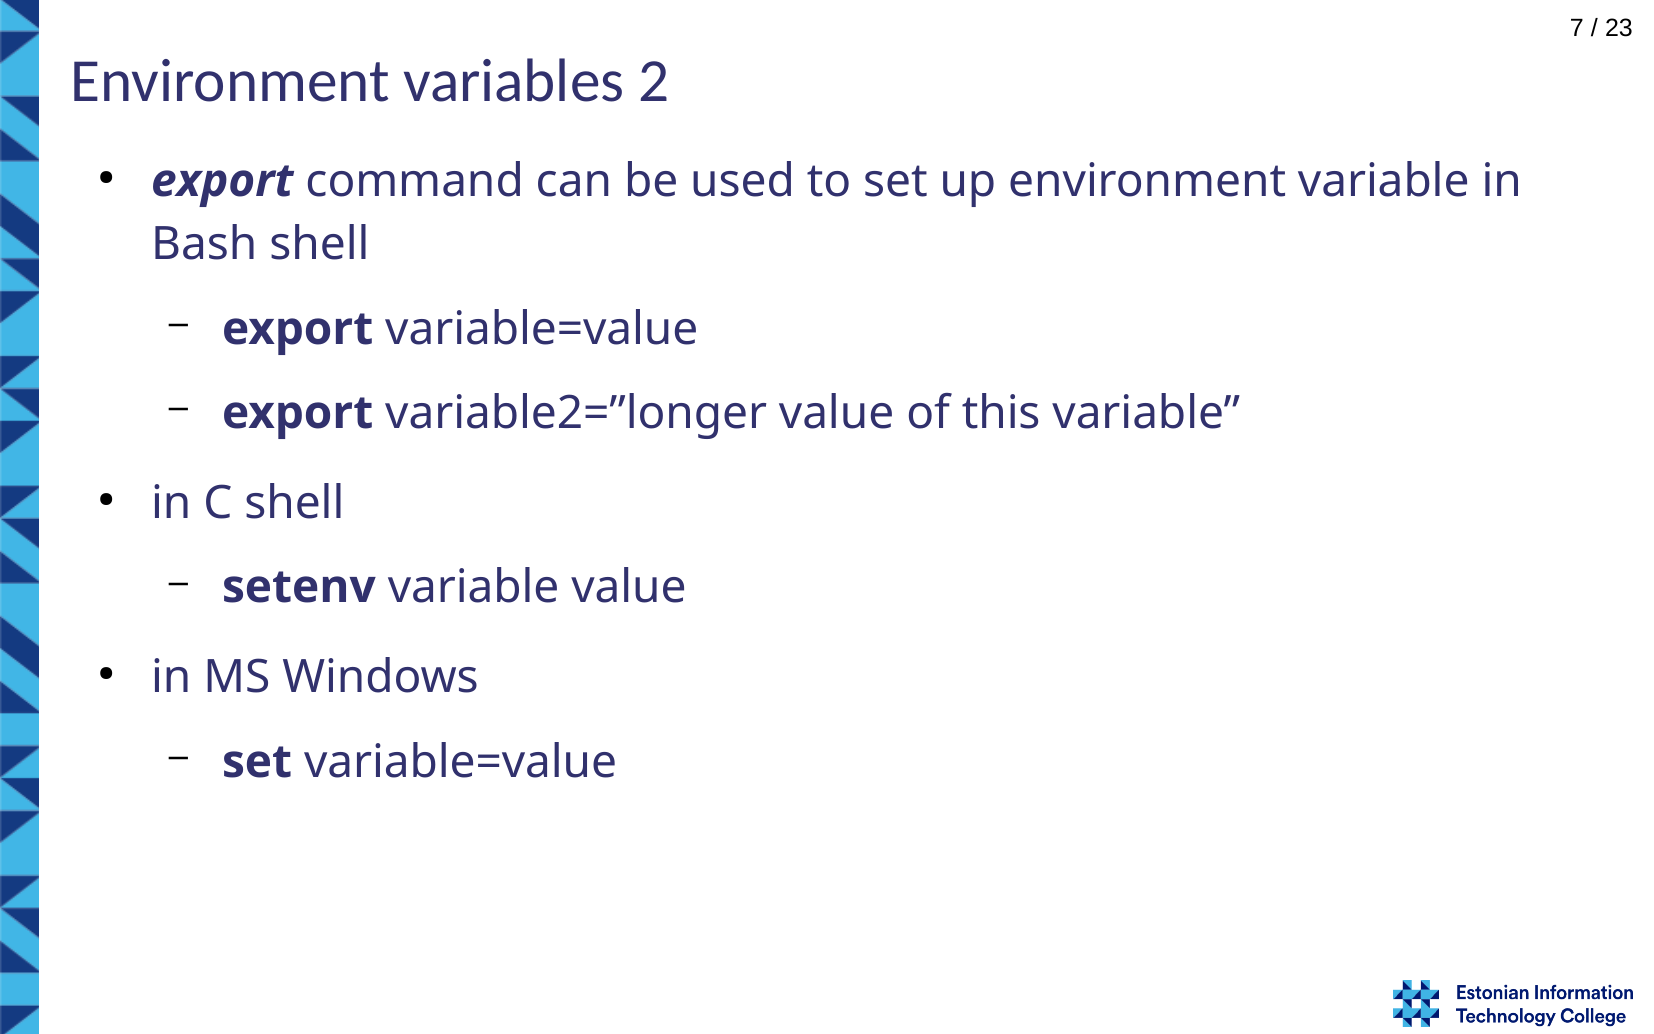

# Environment variables 2
export command can be used to set up environment variable in Bash shell
export variable=value
export variable2=”longer value of this variable”
in C shell
setenv variable value
in MS Windows
set variable=value